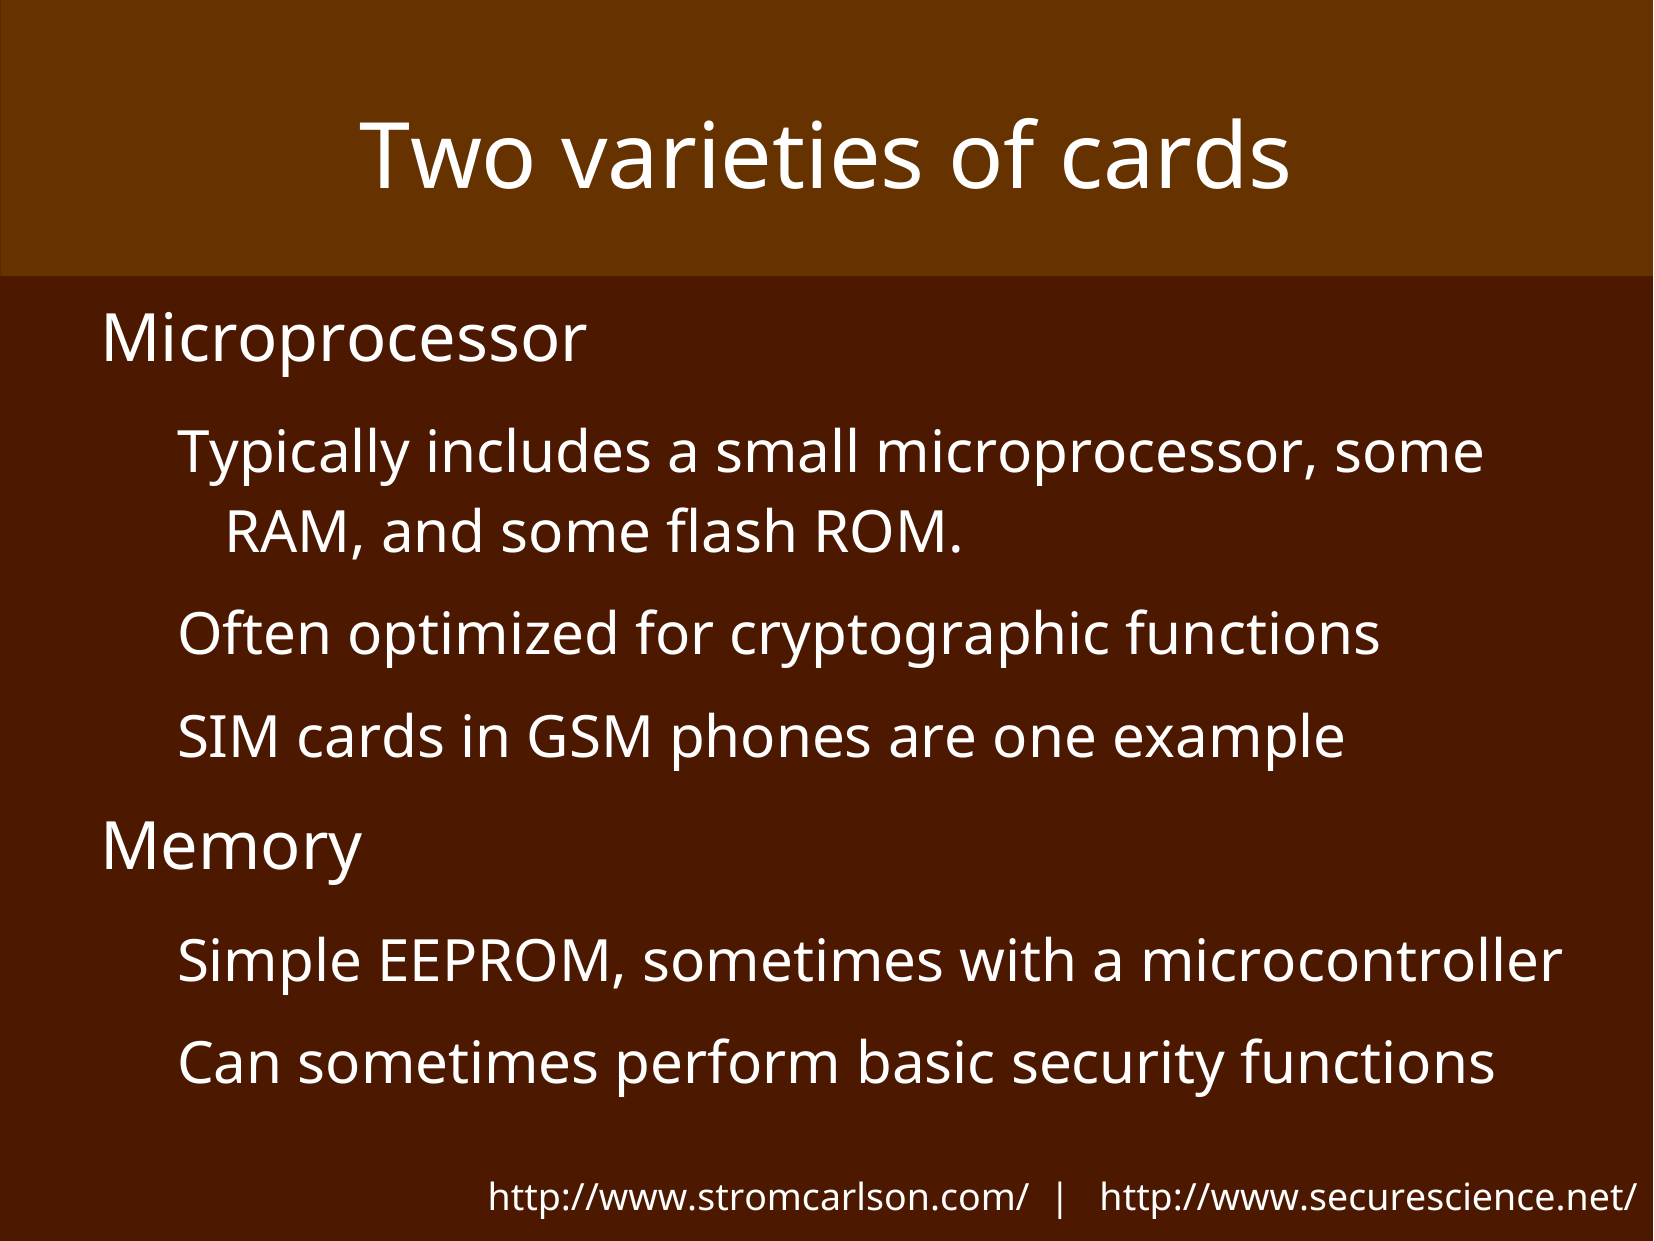

# Two varieties of cards
Microprocessor
Typically includes a small microprocessor, some RAM, and some flash ROM.
Often optimized for cryptographic functions
SIM cards in GSM phones are one example
Memory
Simple EEPROM, sometimes with a microcontroller
Can sometimes perform basic security functions